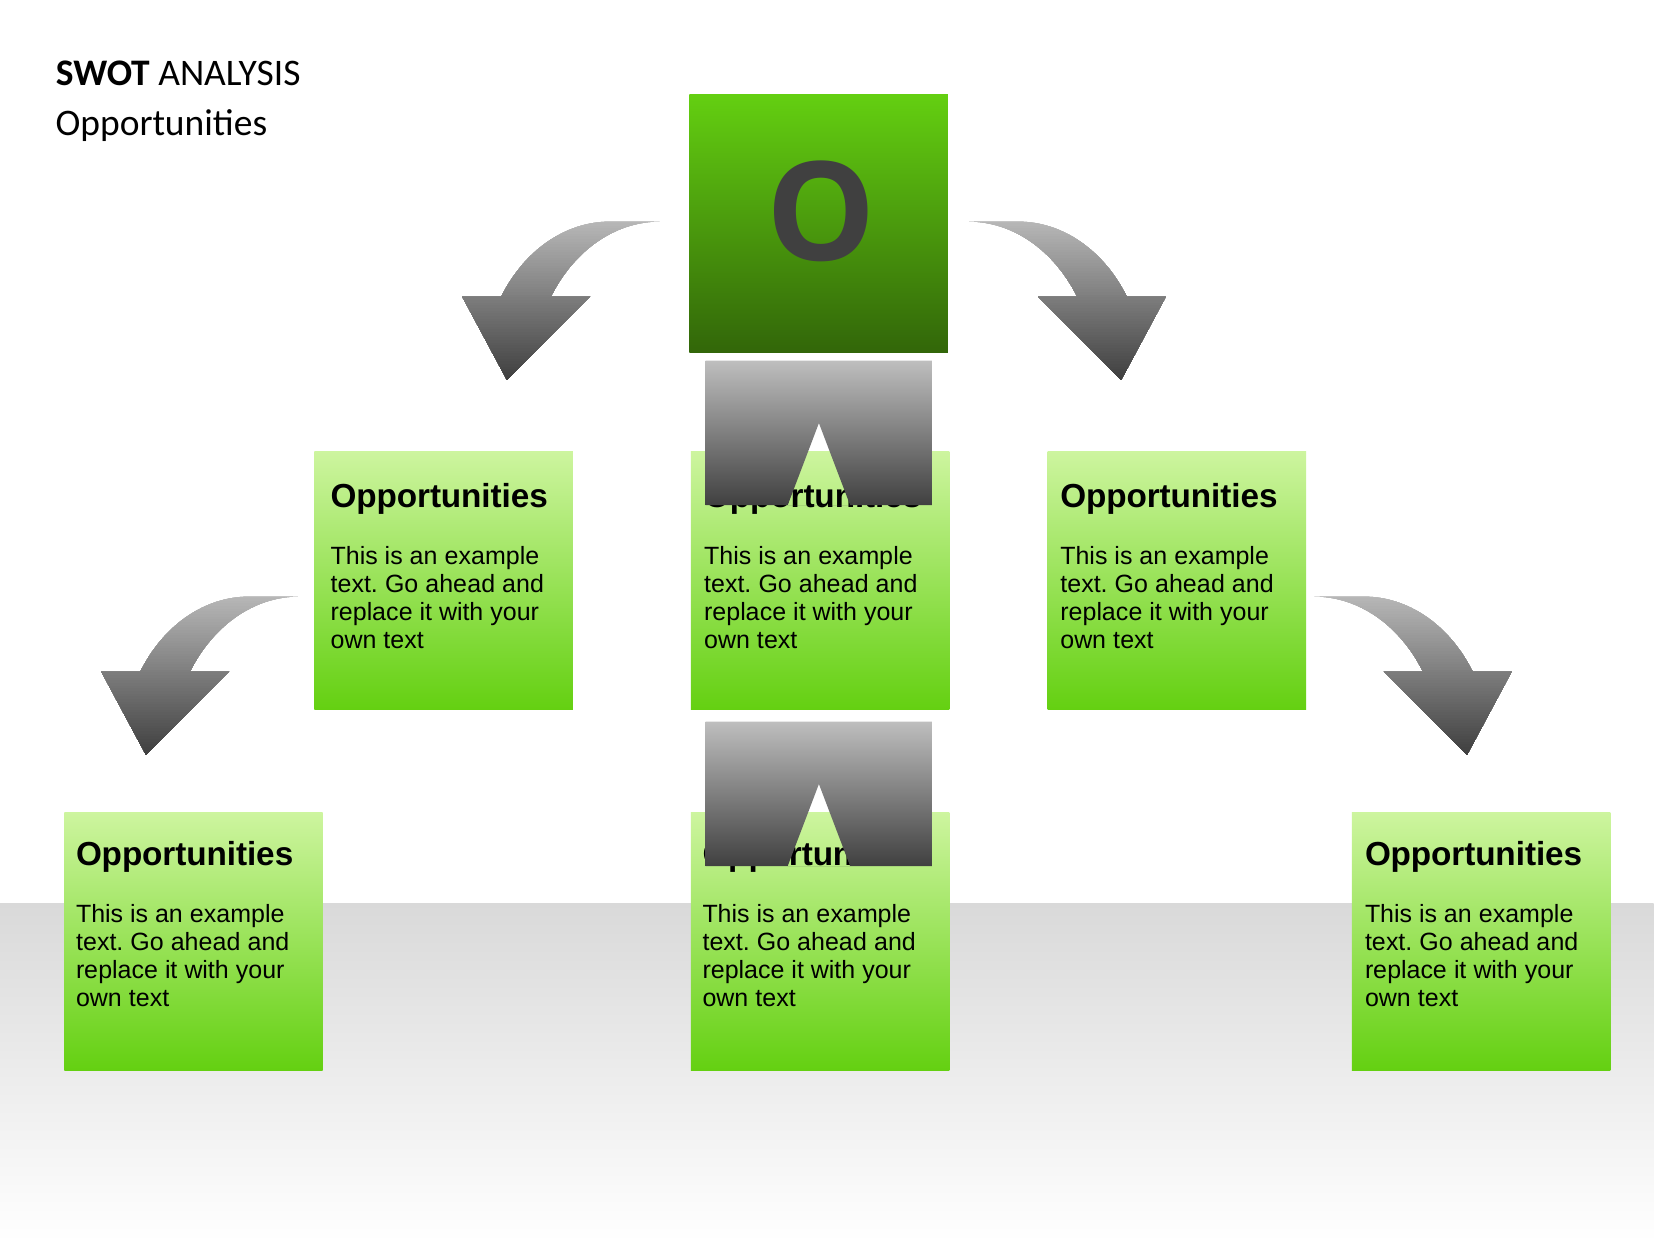

SWOT ANALYSIS
Opportunities
O
Opportunities
This is an example text. Go ahead and replace it with your own text
Opportunities
This is an example text. Go ahead and replace it with your own text
Opportunities
This is an example text. Go ahead and replace it with your own text
Opportunities
This is an example text. Go ahead and replace it with your own text
Opportunities
This is an example text. Go ahead and replace it with your own text
Opportunities
This is an example text. Go ahead and replace it with your own text